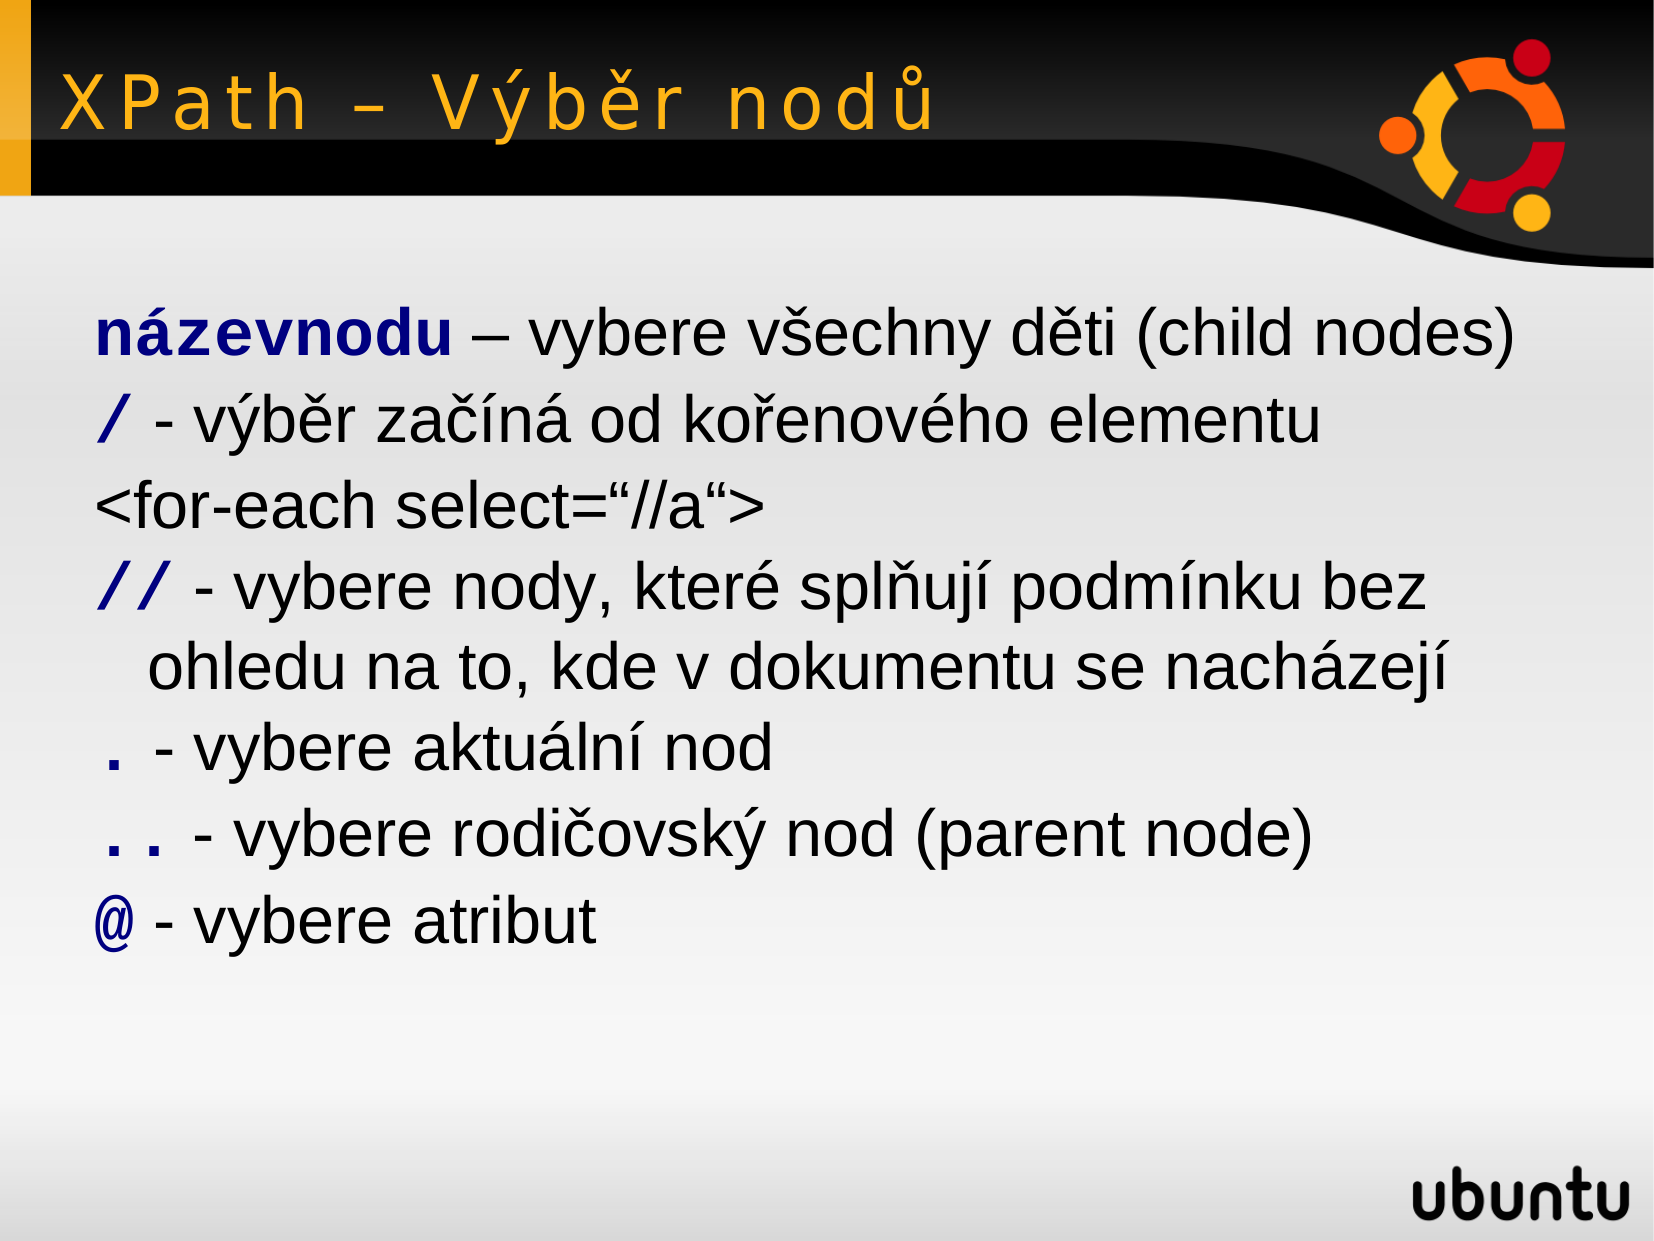

# XPath – Výběr nodů
názevnodu – vybere všechny děti (child nodes)
/ - výběr začíná od kořenového elementu
<for-each select=“//a“>
// - vybere nody, které splňují podmínku bez ohledu na to, kde v dokumentu se nacházejí
. - vybere aktuální nod
.. - vybere rodičovský nod (parent node)
@ - vybere atribut